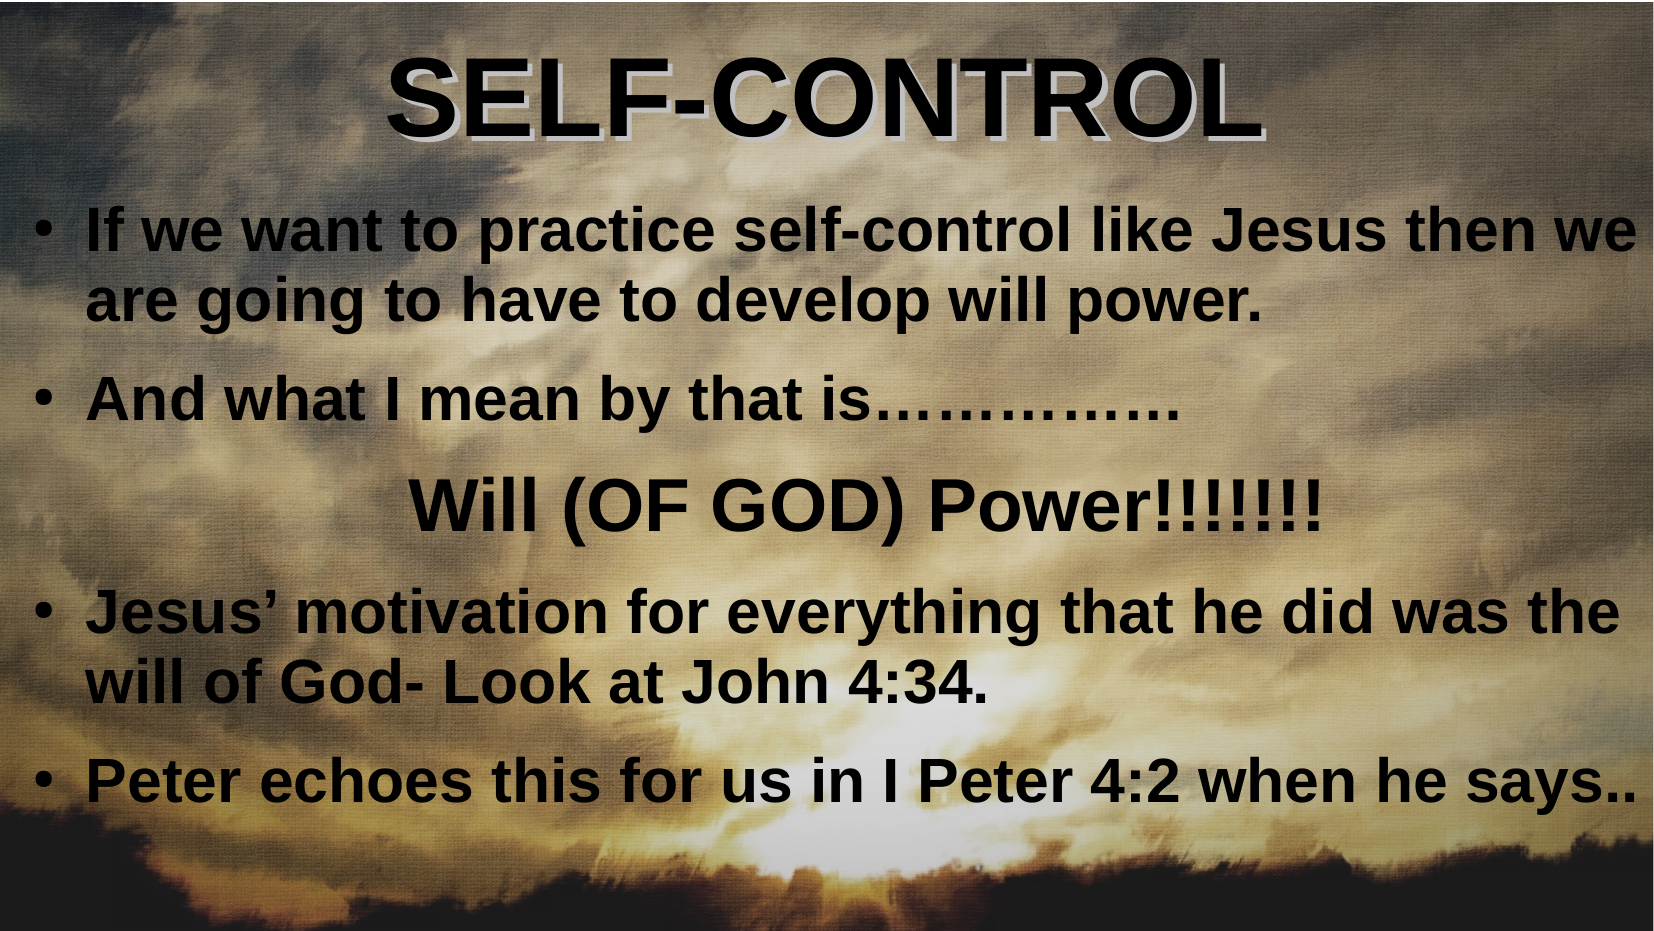

# SELF-CONTROL
If we want to practice self-control like Jesus then we are going to have to develop will power.
And what I mean by that is……………
Will (OF GOD) Power!!!!!!!
Jesus’ motivation for everything that he did was the will of God- Look at John 4:34.
Peter echoes this for us in I Peter 4:2 when he says..